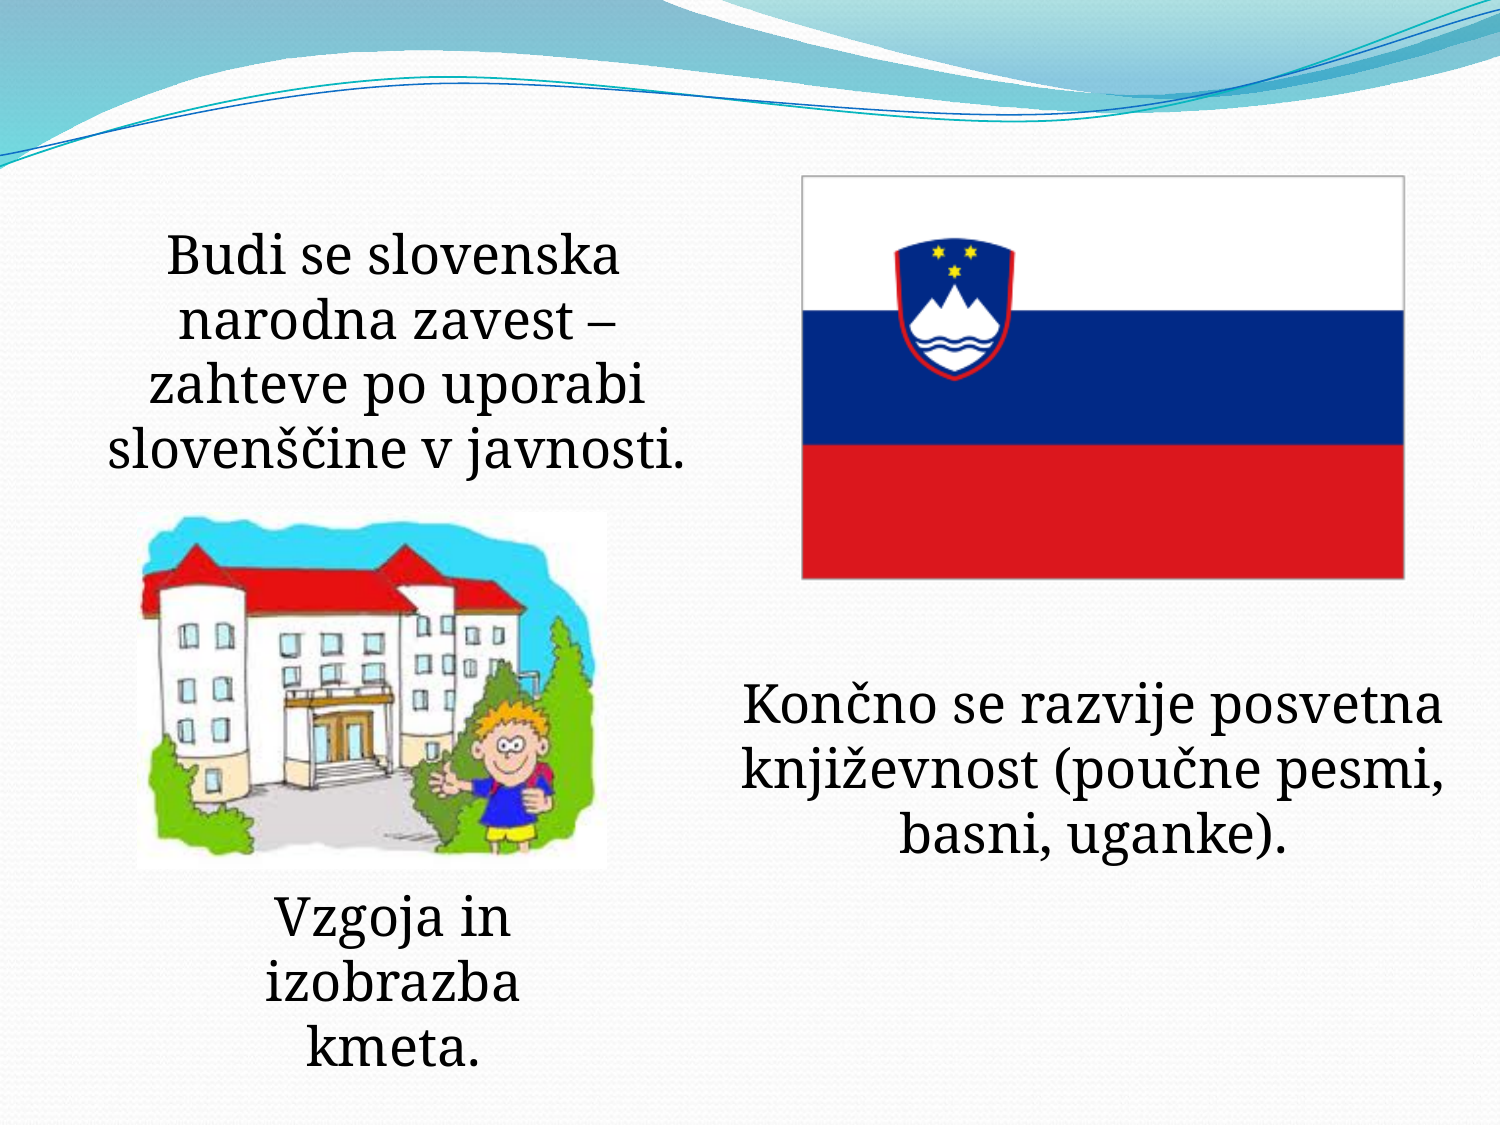

# Budi se slovenska narodna zavest – zahteve po uporabi slovenščine v javnosti.
Končno se razvije posvetna književnost (poučne pesmi, basni, uganke).
Vzgoja in izobrazba kmeta.